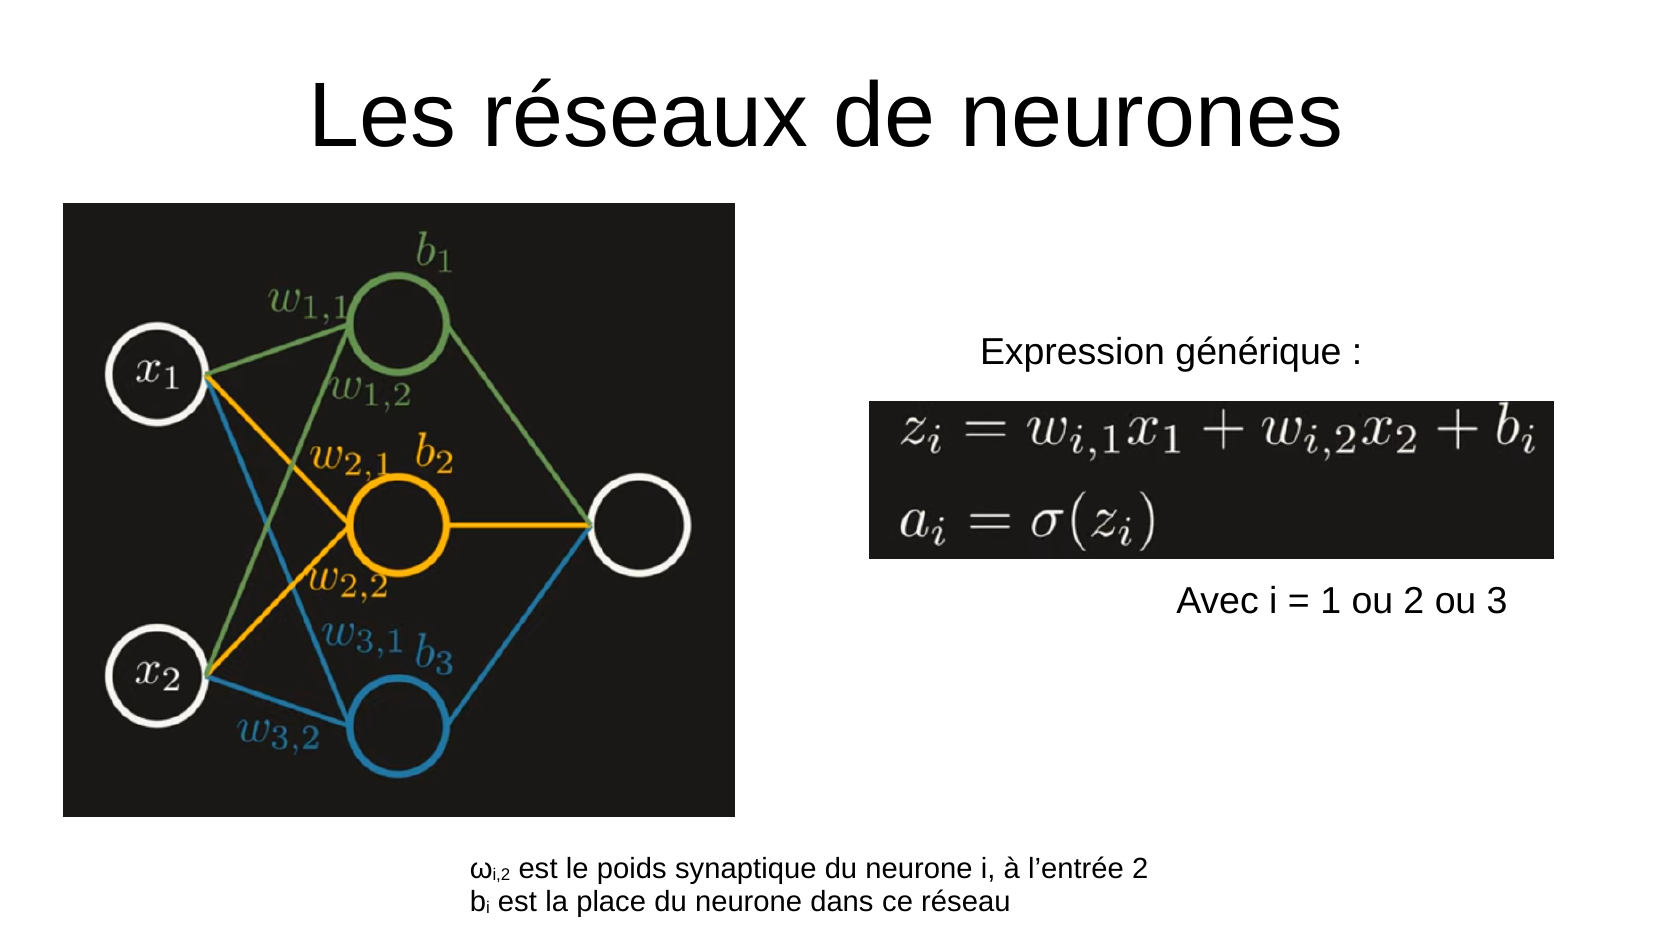

# Les réseaux de neurones
Expression générique :
Avec i = 1 ou 2 ou 3
ωi,2 est le poids synaptique du neurone i, à l’entrée 2
bi est la place du neurone dans ce réseau